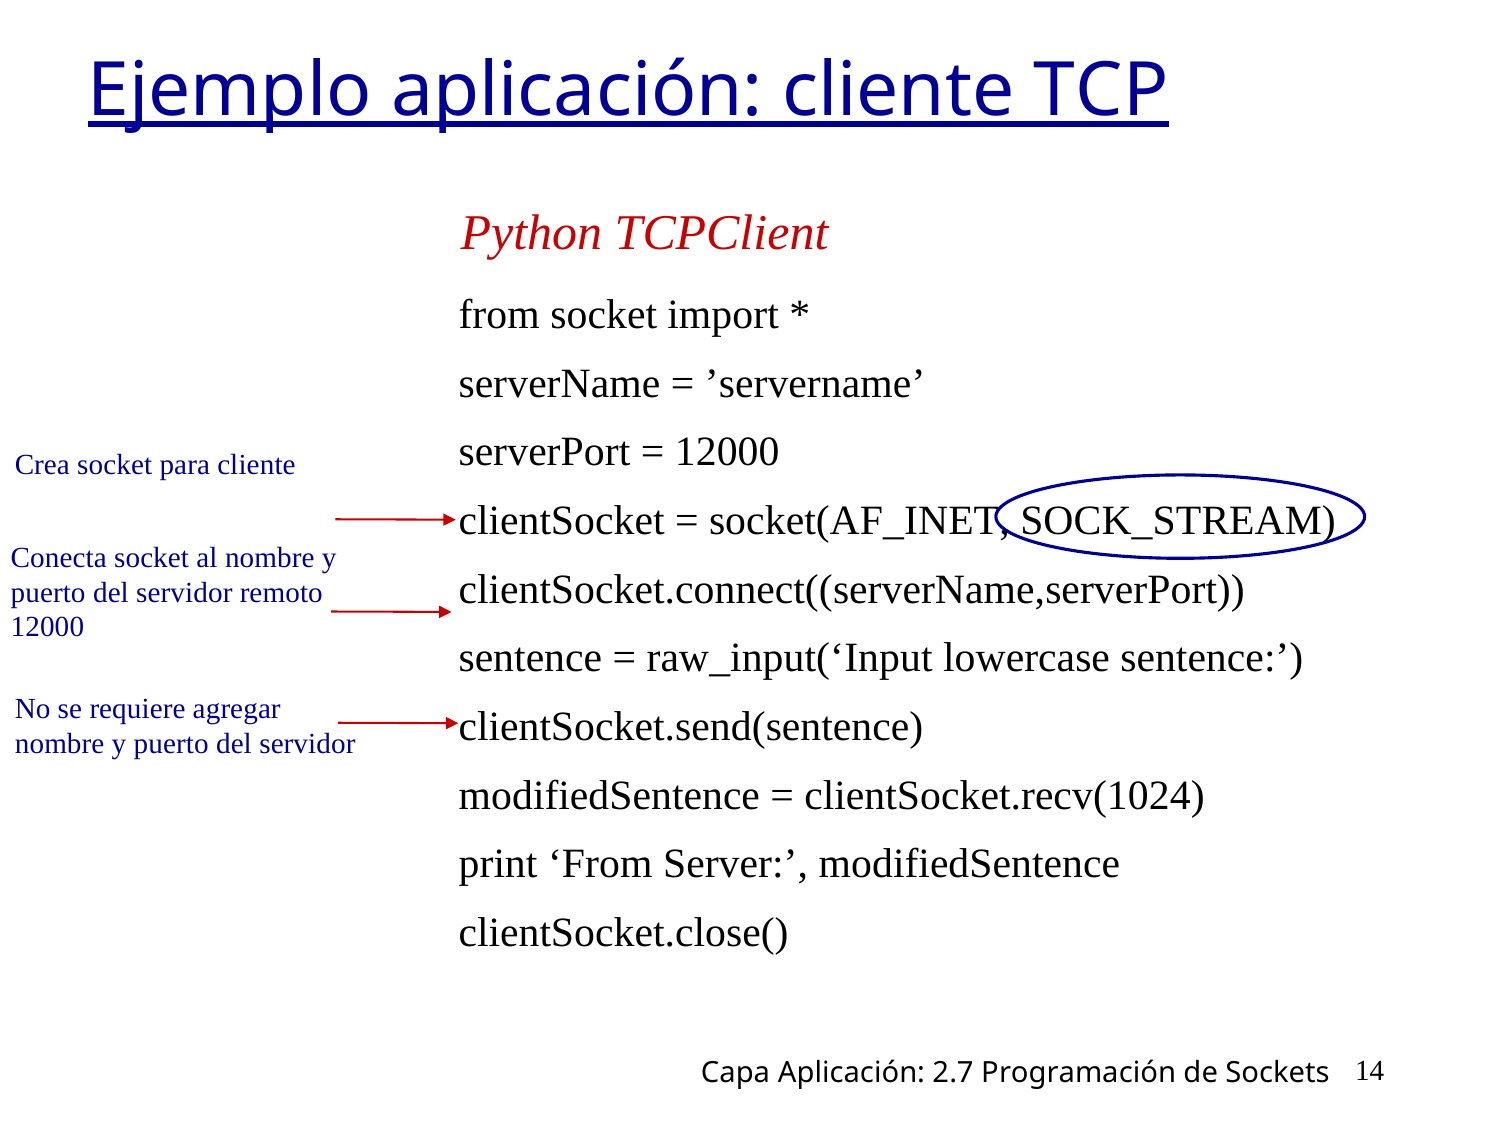

# Ejemplo aplicación: cliente TCP
Python TCPClient
from socket import *
serverName = ’servername’
serverPort = 12000
clientSocket = socket(AF_INET, SOCK_STREAM)
clientSocket.connect((serverName,serverPort))
sentence = raw_input(‘Input lowercase sentence:’)
clientSocket.send(sentence)
modifiedSentence = clientSocket.recv(1024)
print ‘From Server:’, modifiedSentence
clientSocket.close()
Crea socket para cliente
Conecta socket al nombre y puerto del servidor remoto 12000
No se requiere agregar nombre y puerto del servidor